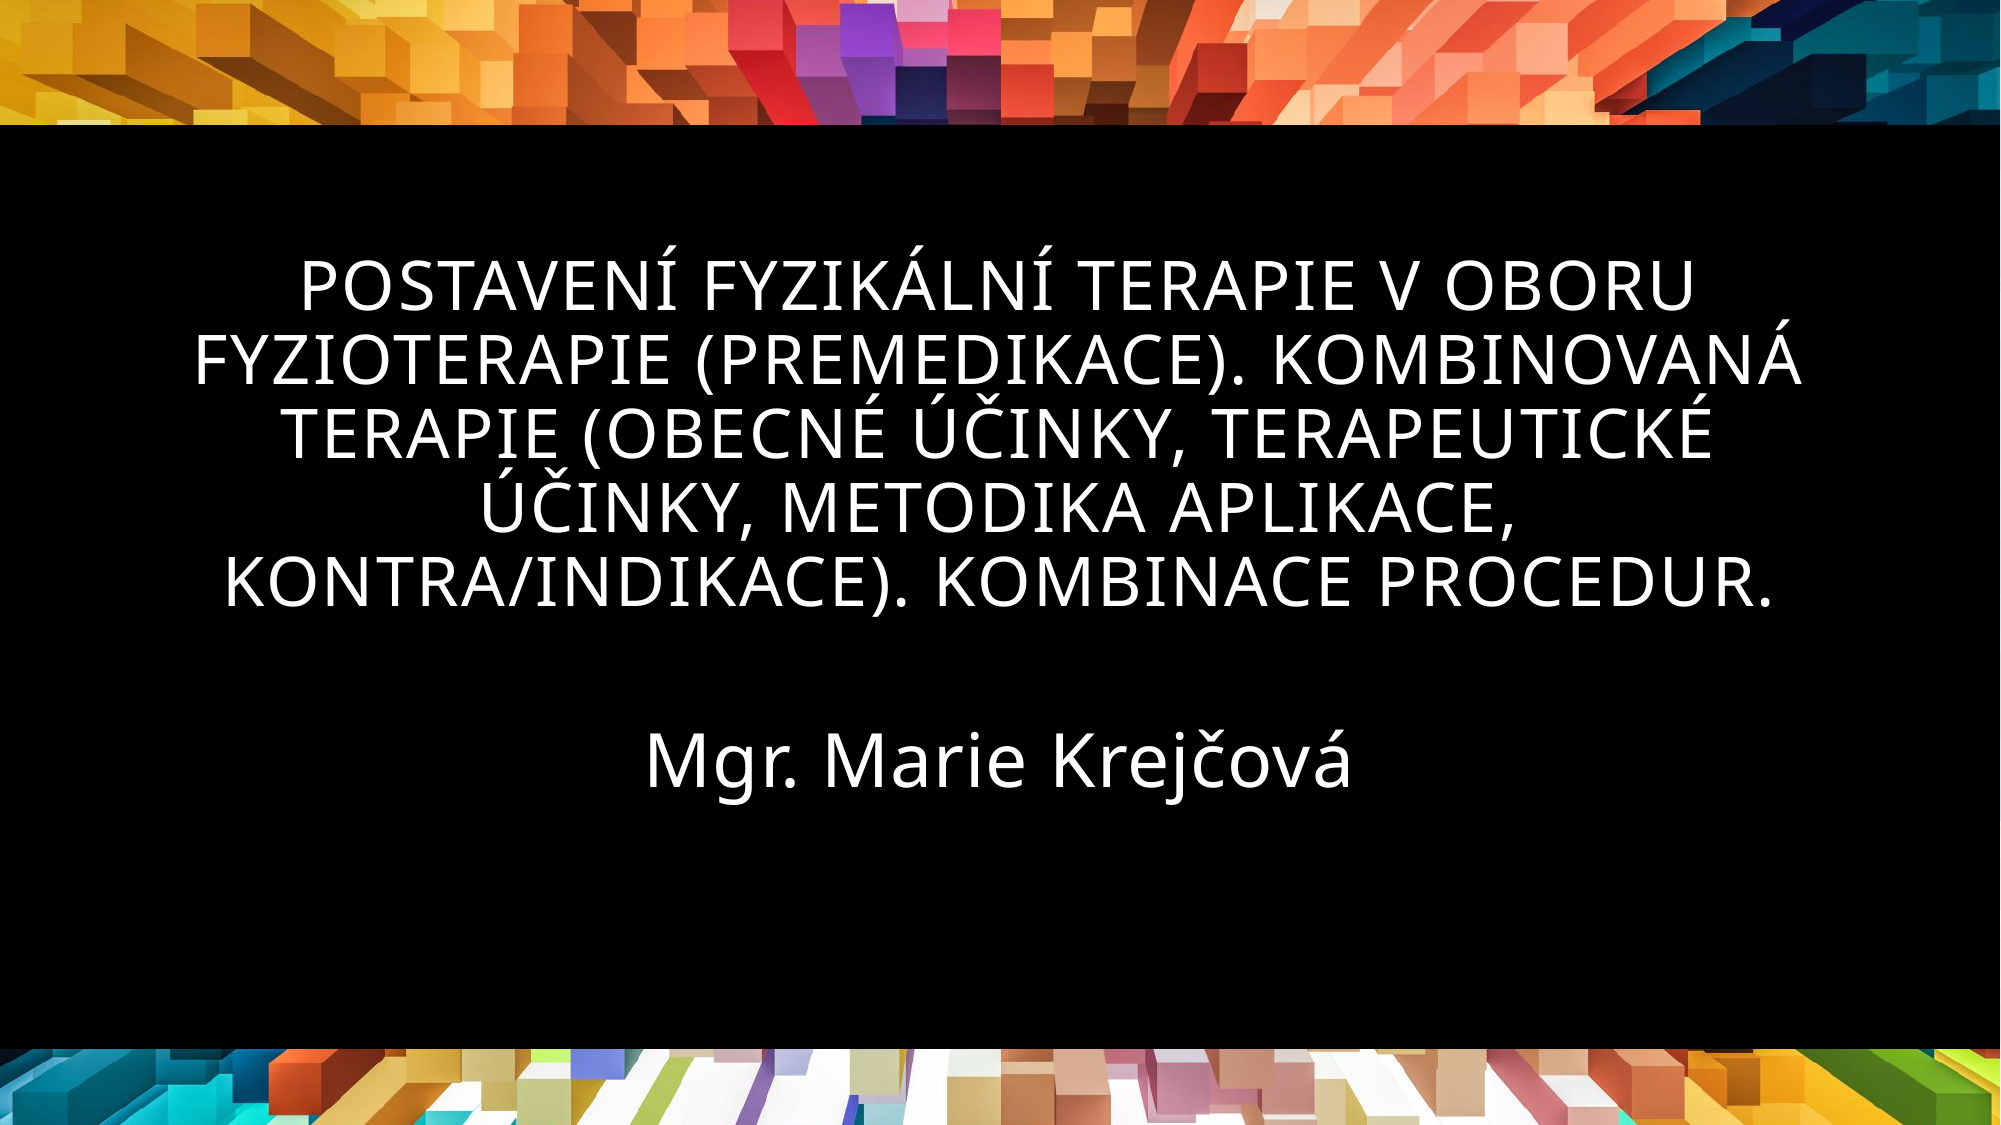

# Postavení fyzikální terapie v oboru Fyzioterapie (premedikace). Kombinovaná terapie (obecné účinky, terapeutické účinky, metodika aplikace, kontra/indikace). Kombinace procedur.
Mgr. Marie Krejčová